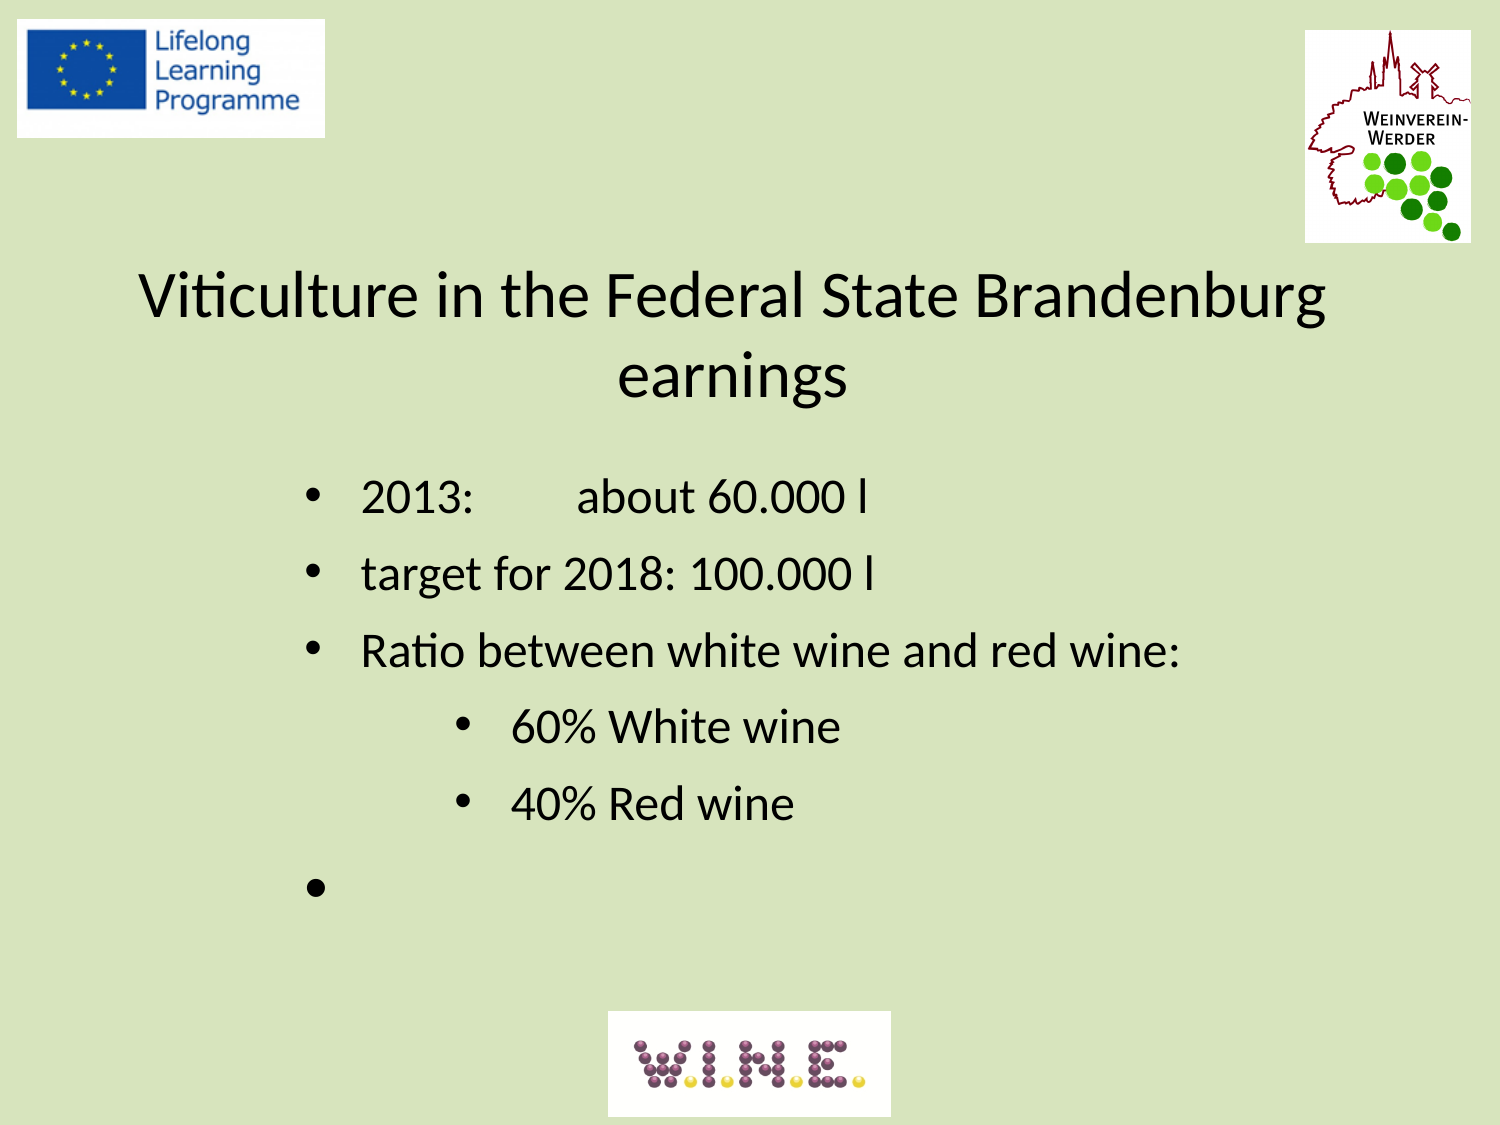

Viticulture in the Federal State Brandenburg earnings
2013: about 60.000 l
target for 2018: 100.000 l
Ratio between white wine and red wine:
60% White wine
40% Red wine